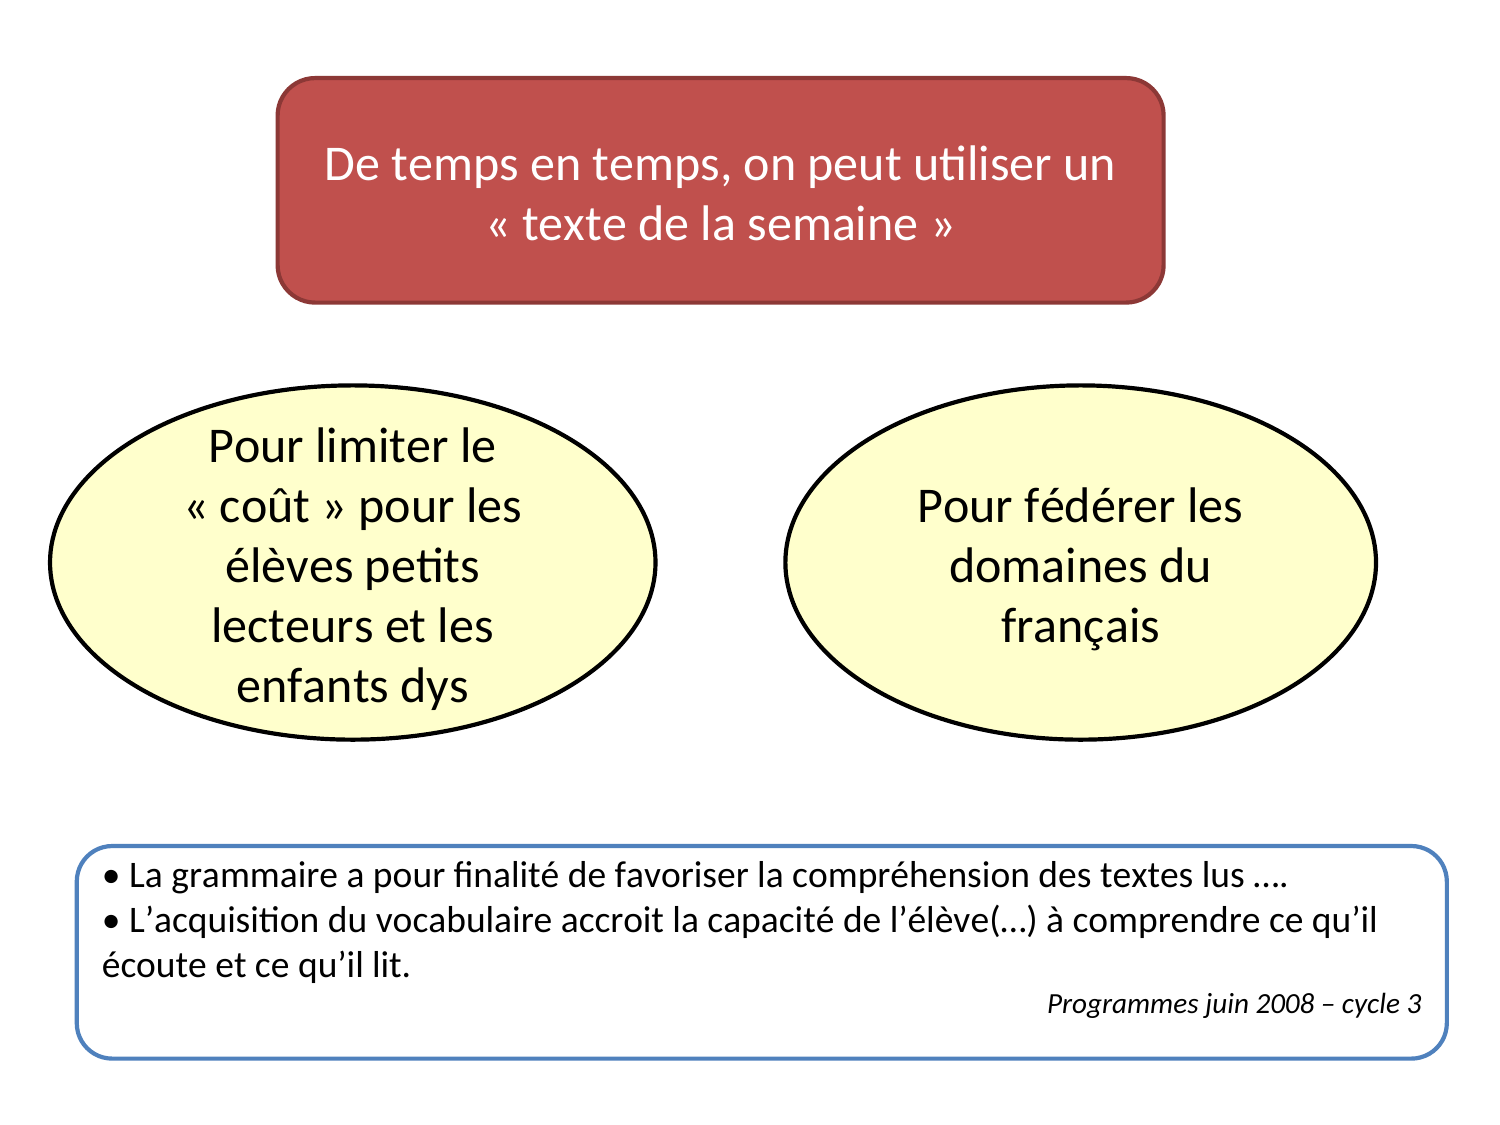

De temps en temps, on peut utiliser un « texte de la semaine »
Pour limiter le « coût » pour les élèves petits lecteurs et les enfants dys
Pour fédérer les domaines du français
• La grammaire a pour finalité de favoriser la compréhension des textes lus ….
• L’acquisition du vocabulaire accroit la capacité de l’élève(…) à comprendre ce qu’il écoute et ce qu’il lit.
Programmes juin 2008 – cycle 3